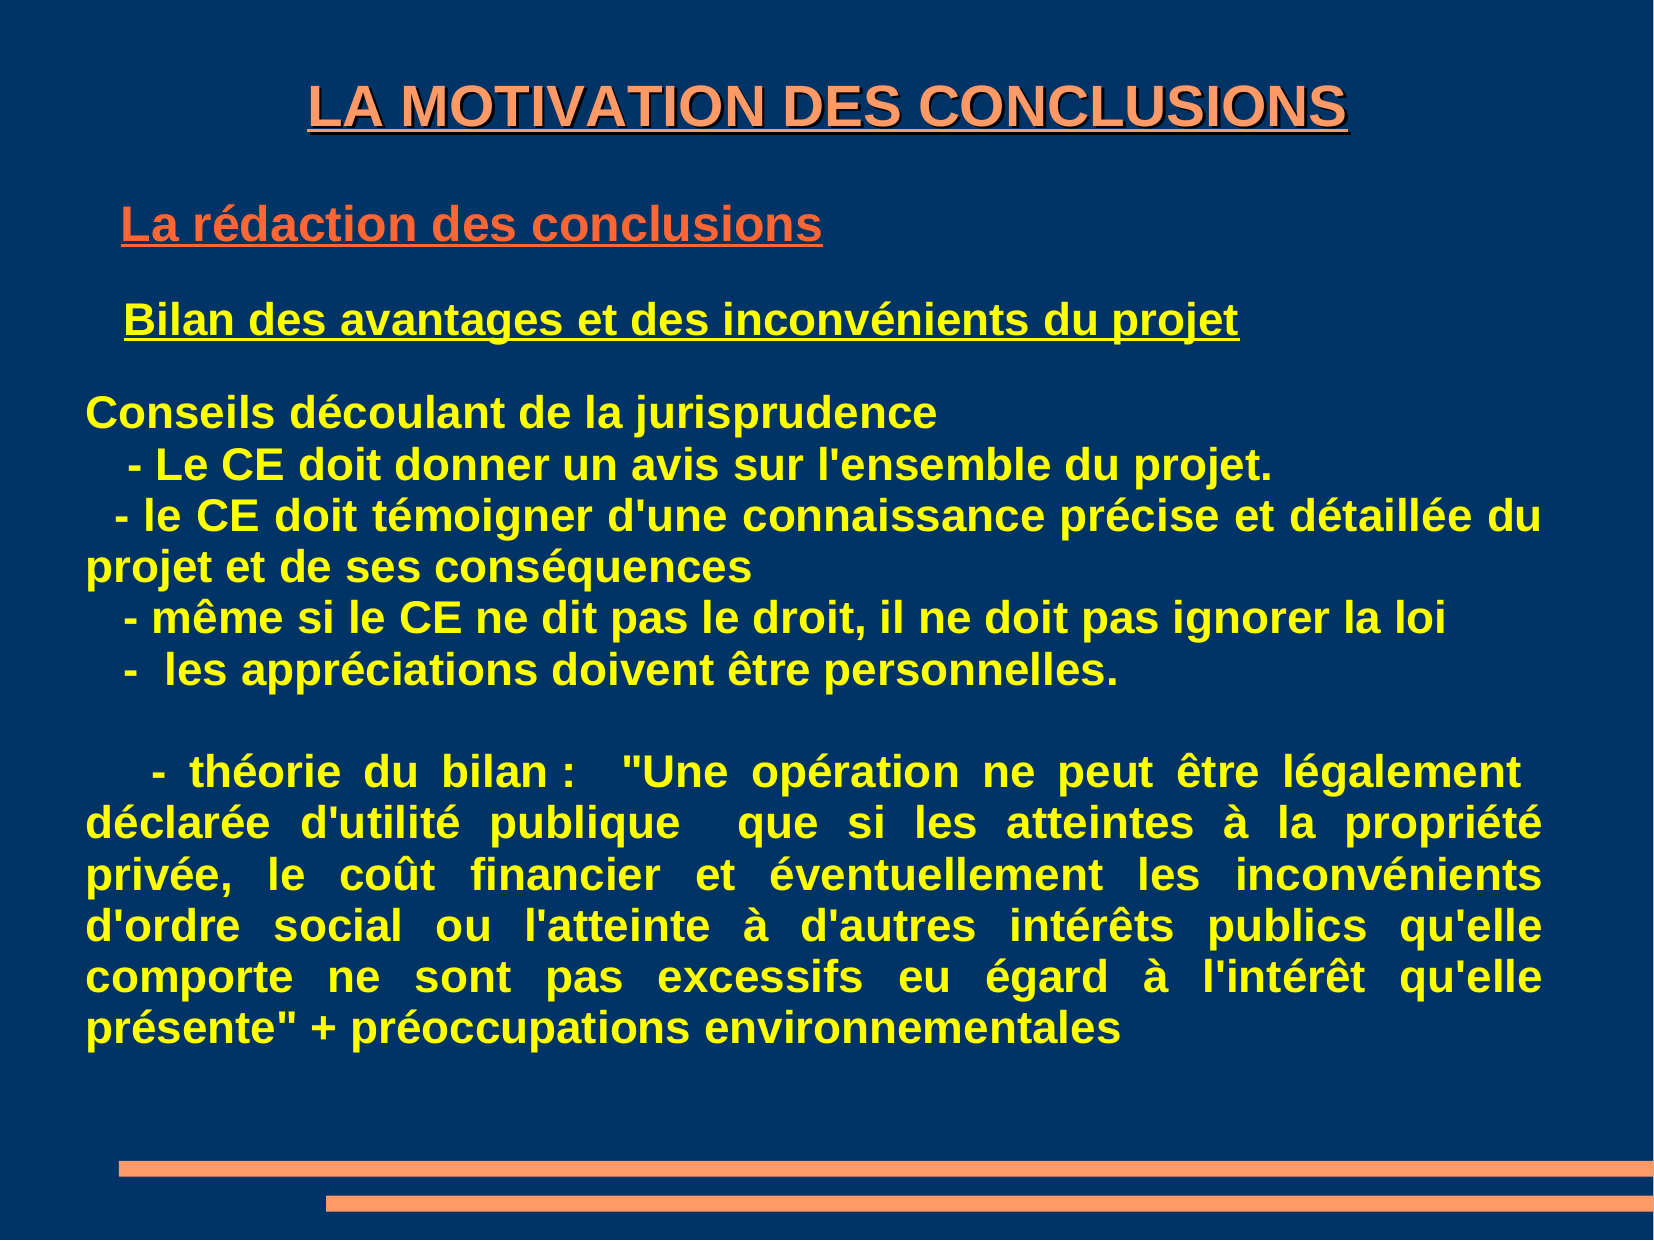

# LA MOTIVATION DES CONCLUSIONS
La rédaction des conclusions
 Bilan des avantages et des inconvénients du projet
Conseils découlant de la jurisprudence
 - Le CE doit donner un avis sur l'ensemble du projet.
 - le CE doit témoigner d'une connaissance précise et détaillée du projet et de ses conséquences
 - même si le CE ne dit pas le droit, il ne doit pas ignorer la loi
 - les appréciations doivent être personnelles.
 - théorie du bilan : "Une opération ne peut être légalement déclarée d'utilité publique que si les atteintes à la propriété privée, le coût financier et éventuellement les inconvénients d'ordre social ou l'atteinte à d'autres intérêts publics qu'elle comporte ne sont pas excessifs eu égard à l'intérêt qu'elle présente" + préoccupations environnementales